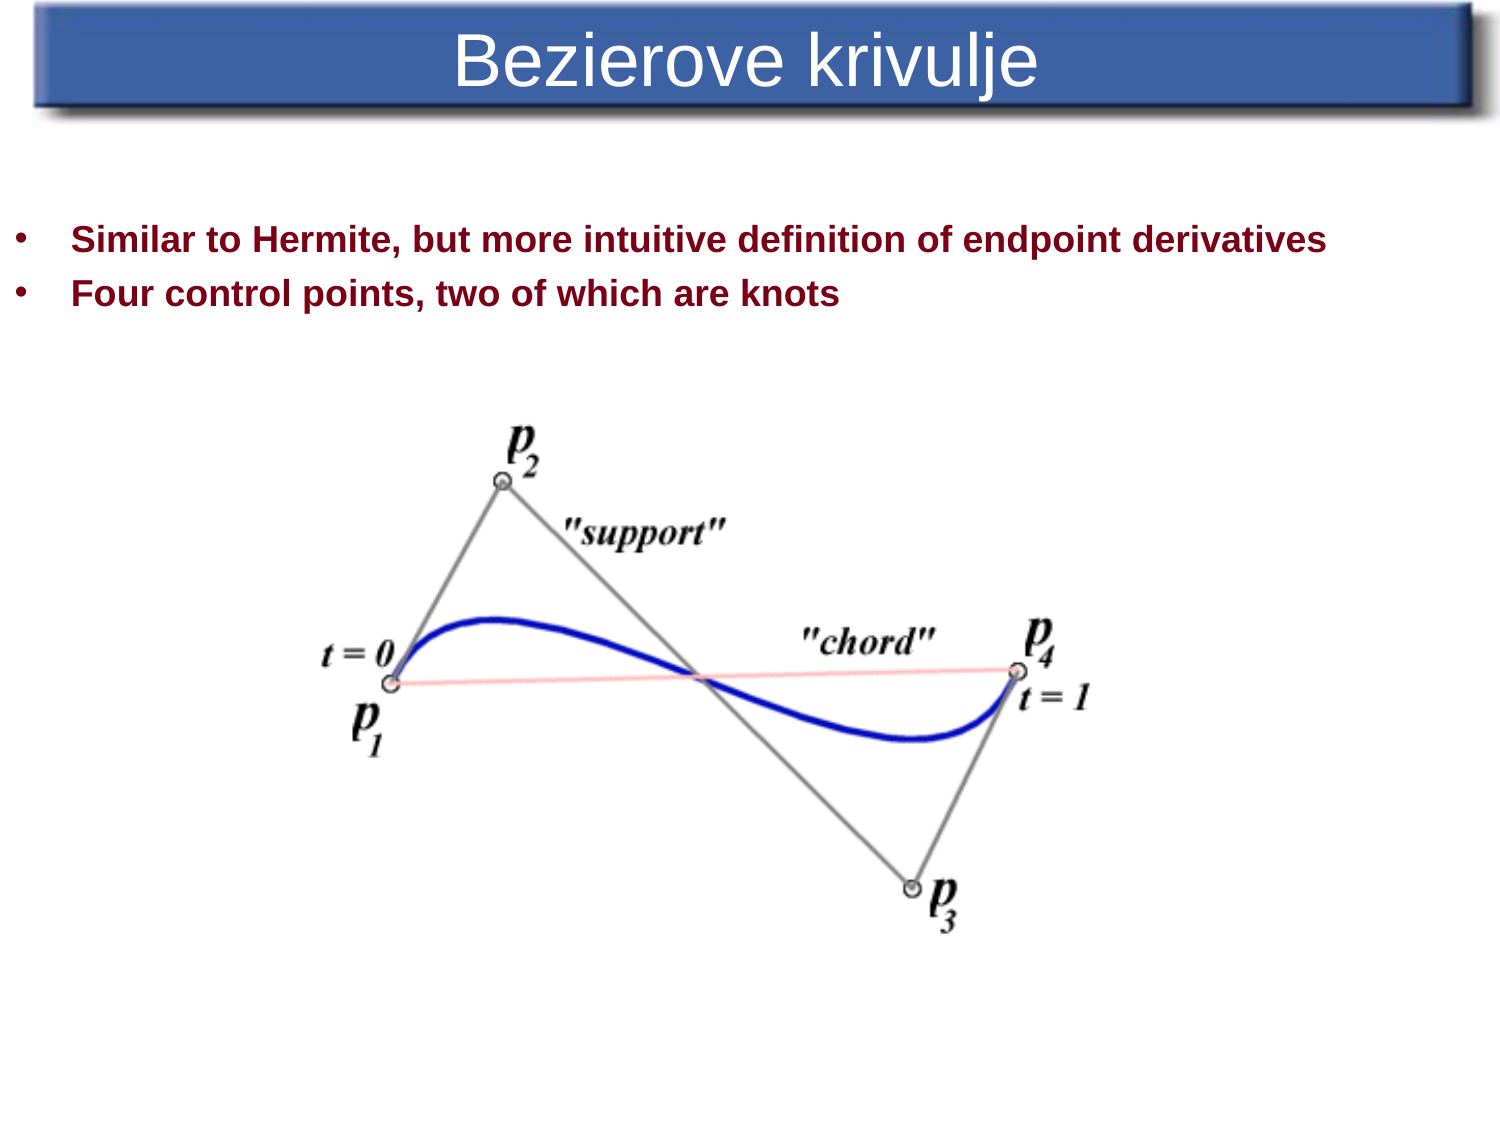

# Bezierove krivulje
Similar to Hermite, but more intuitive definition of endpoint derivatives
Four control points, two of which are knots